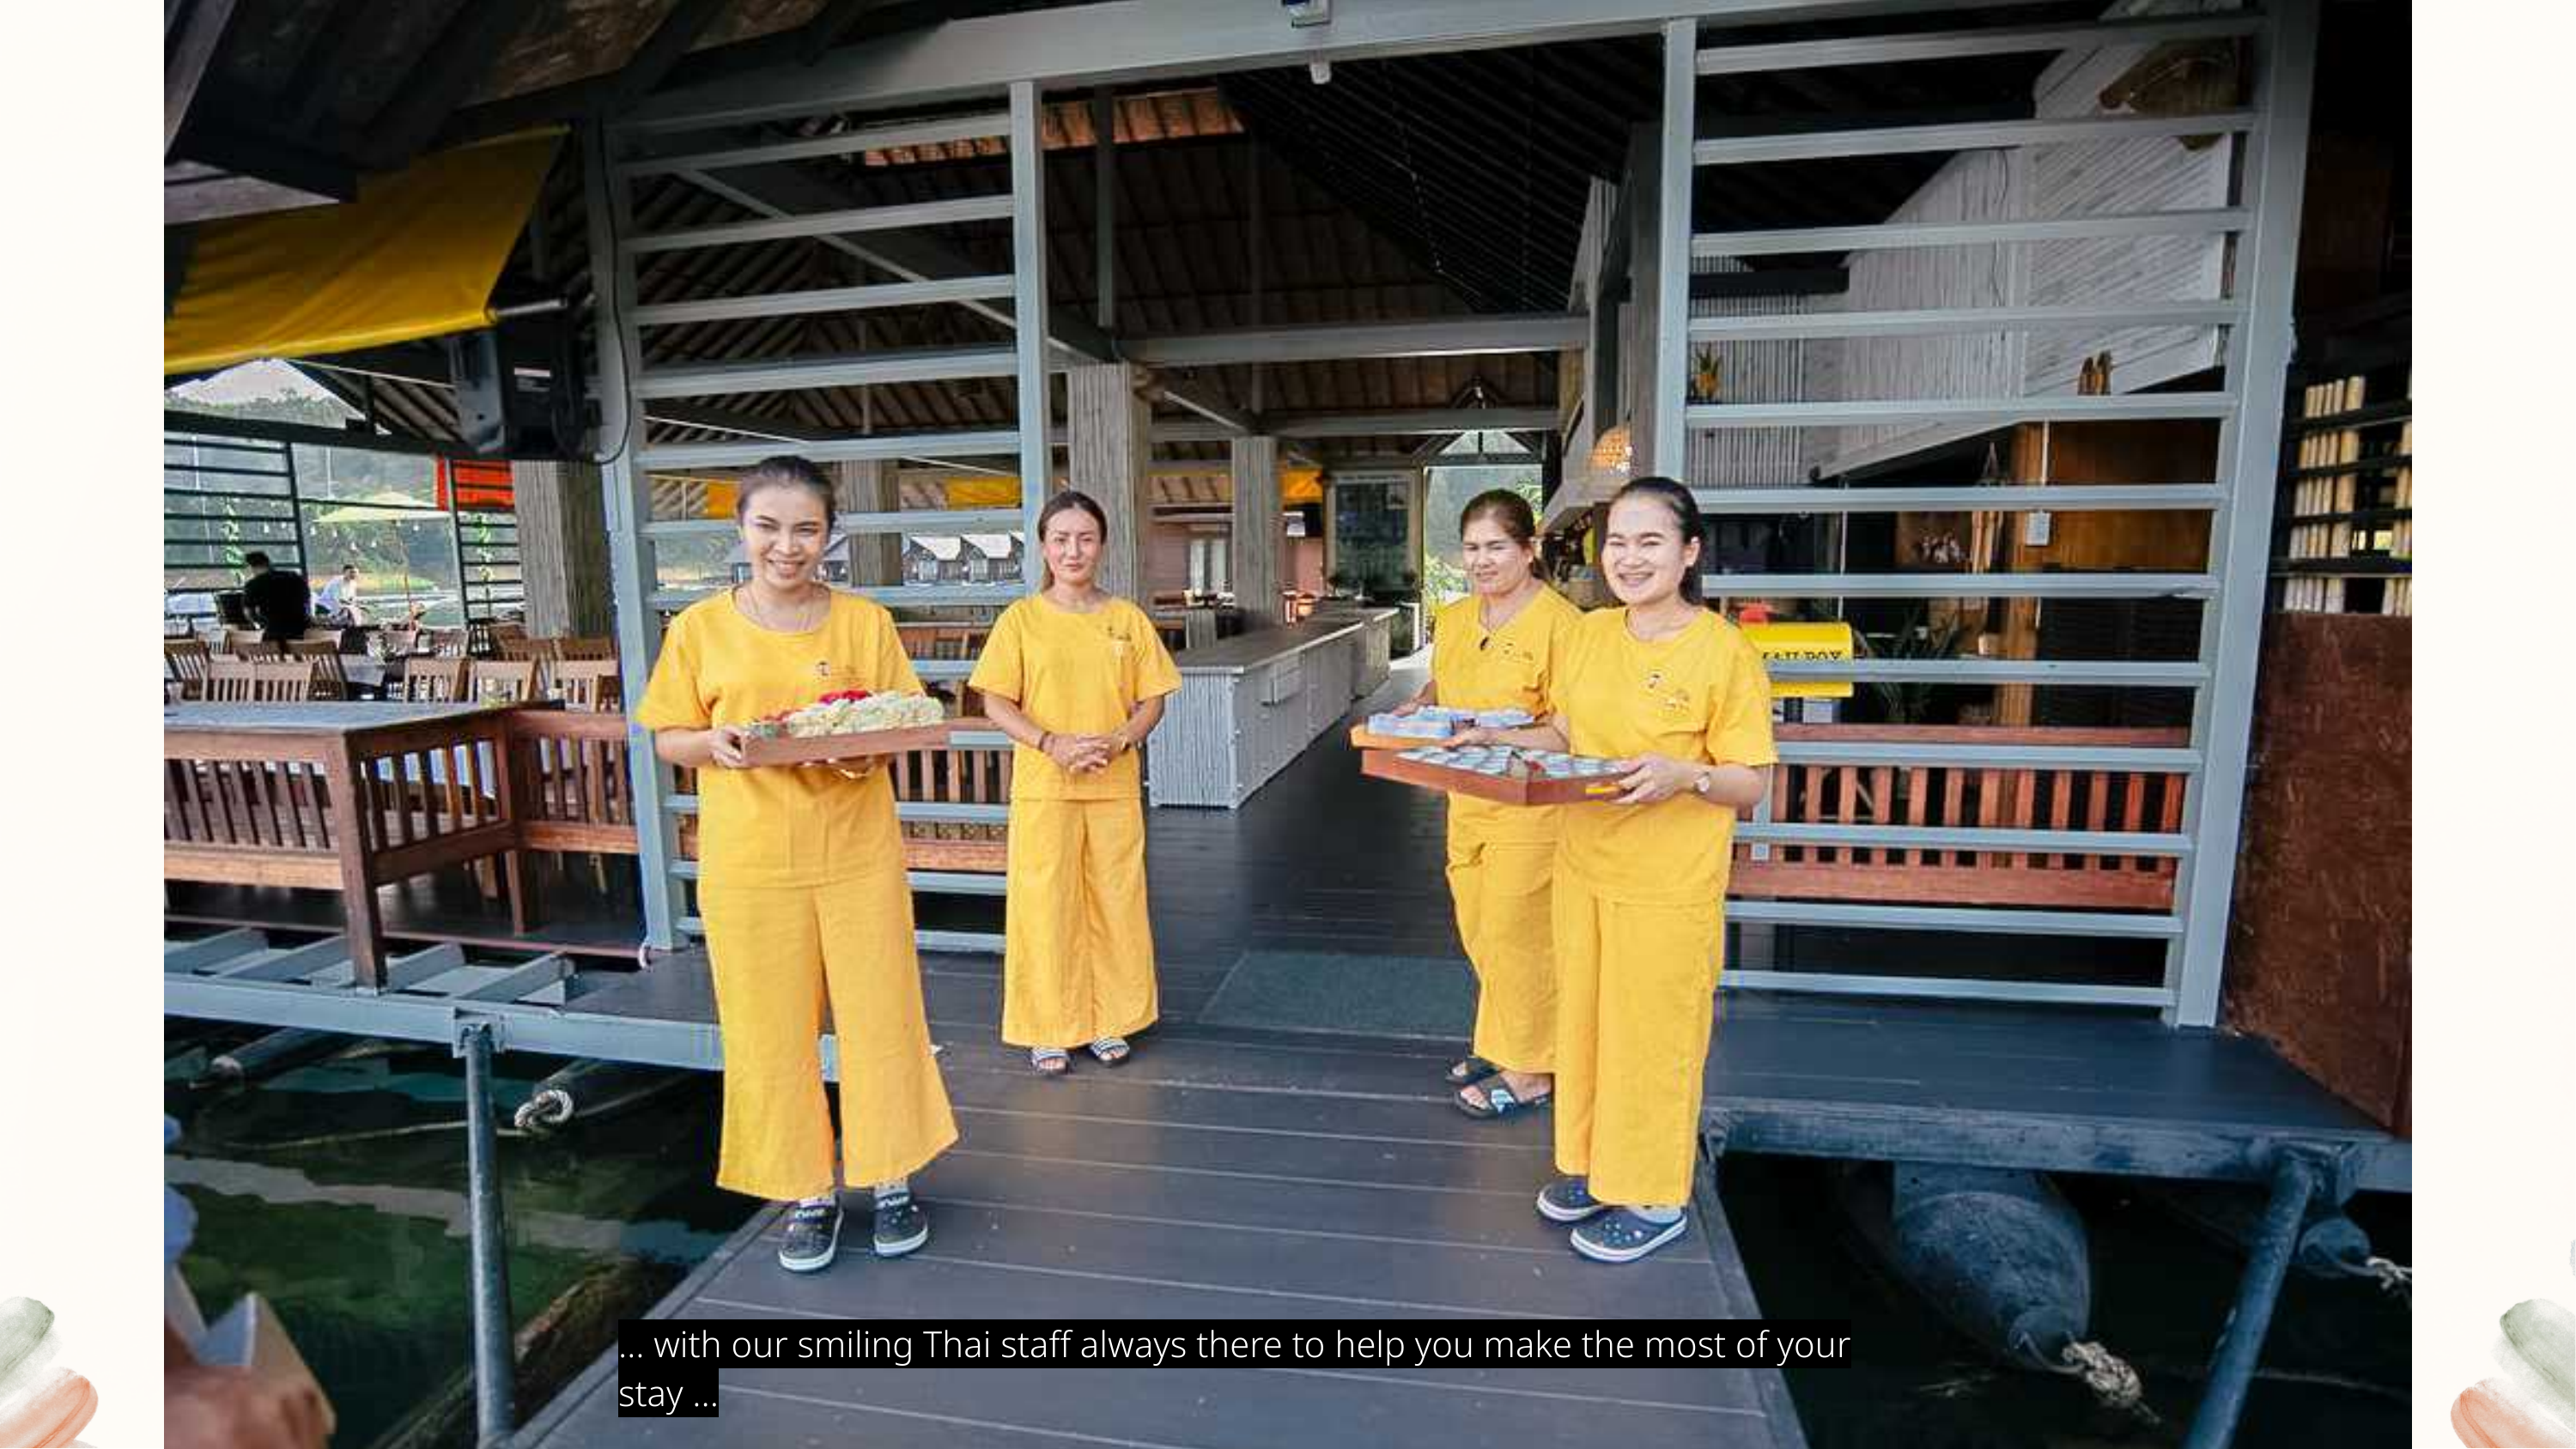

… with our smiling Thai staff always there to help you make the most of your stay ...